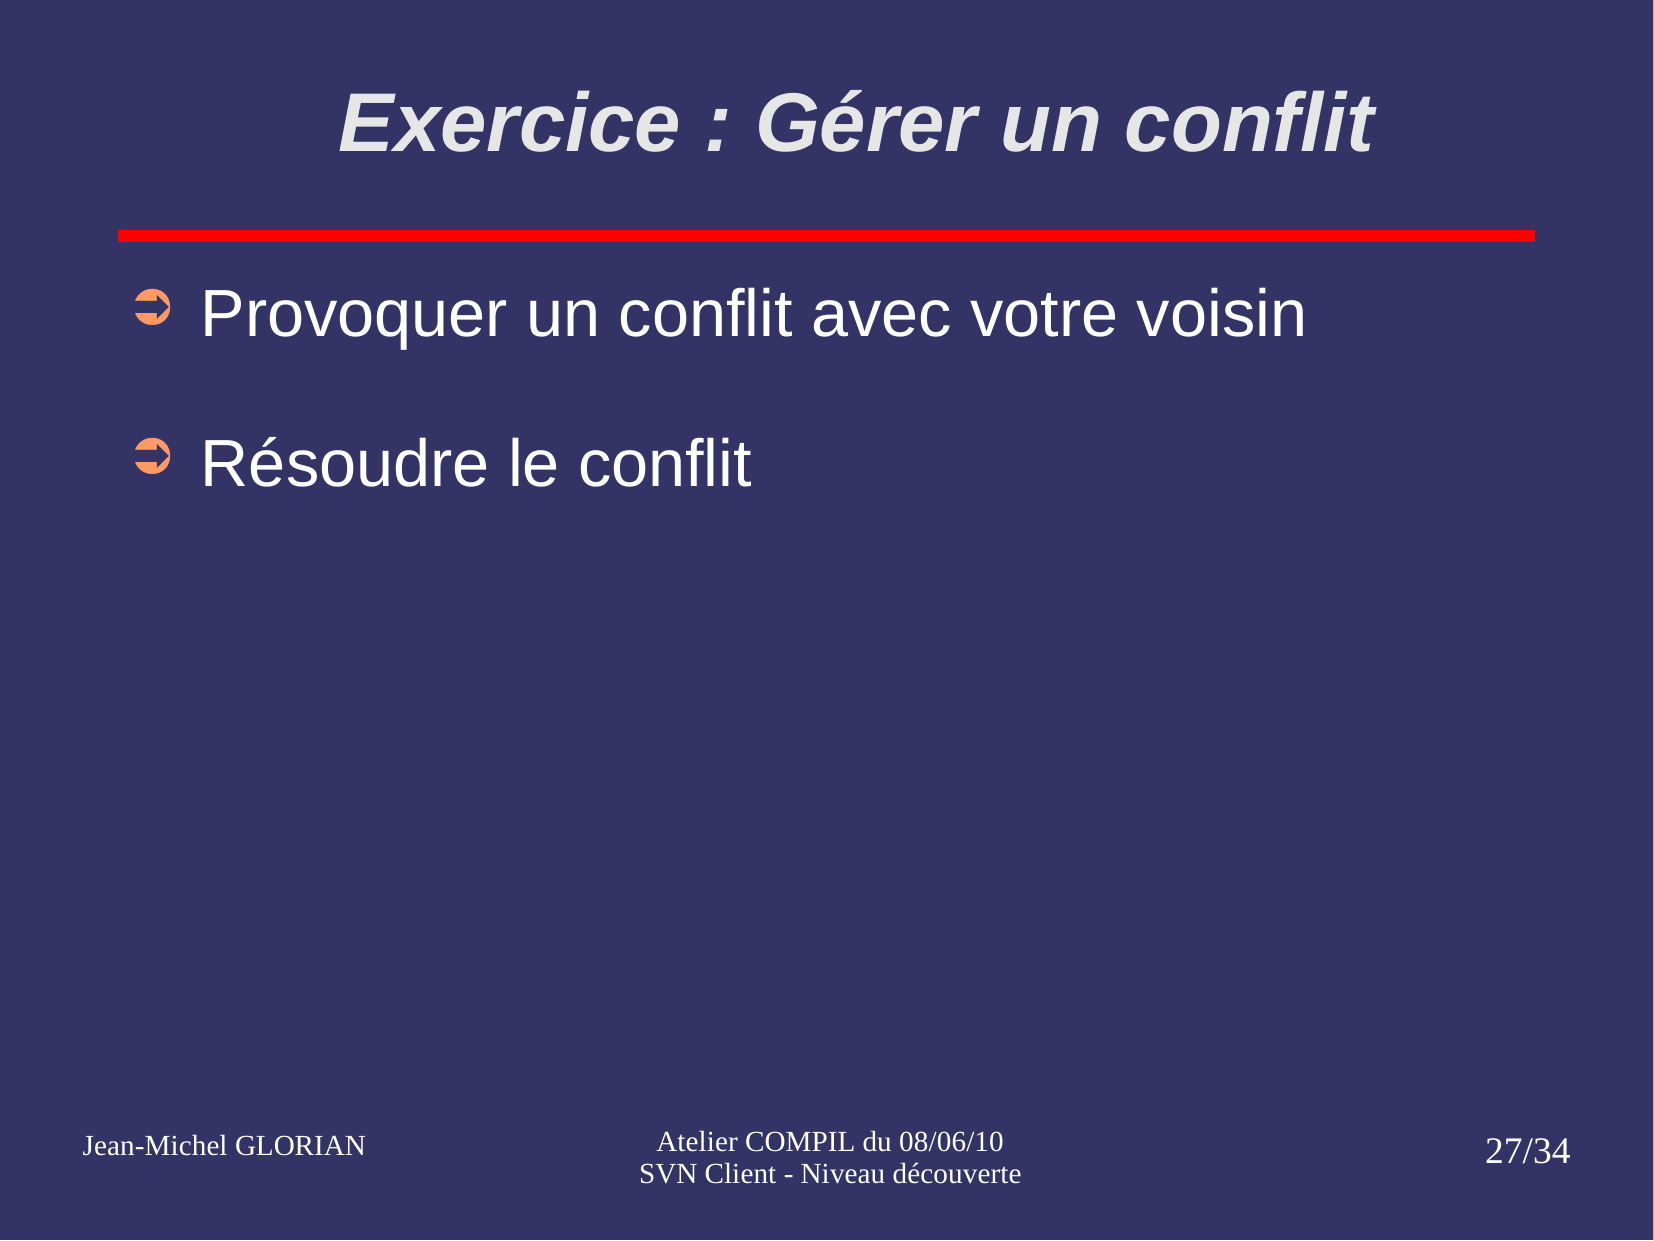

# Exercice : Gérer un conflit
Provoquer un conflit avec votre voisin
Résoudre le conflit